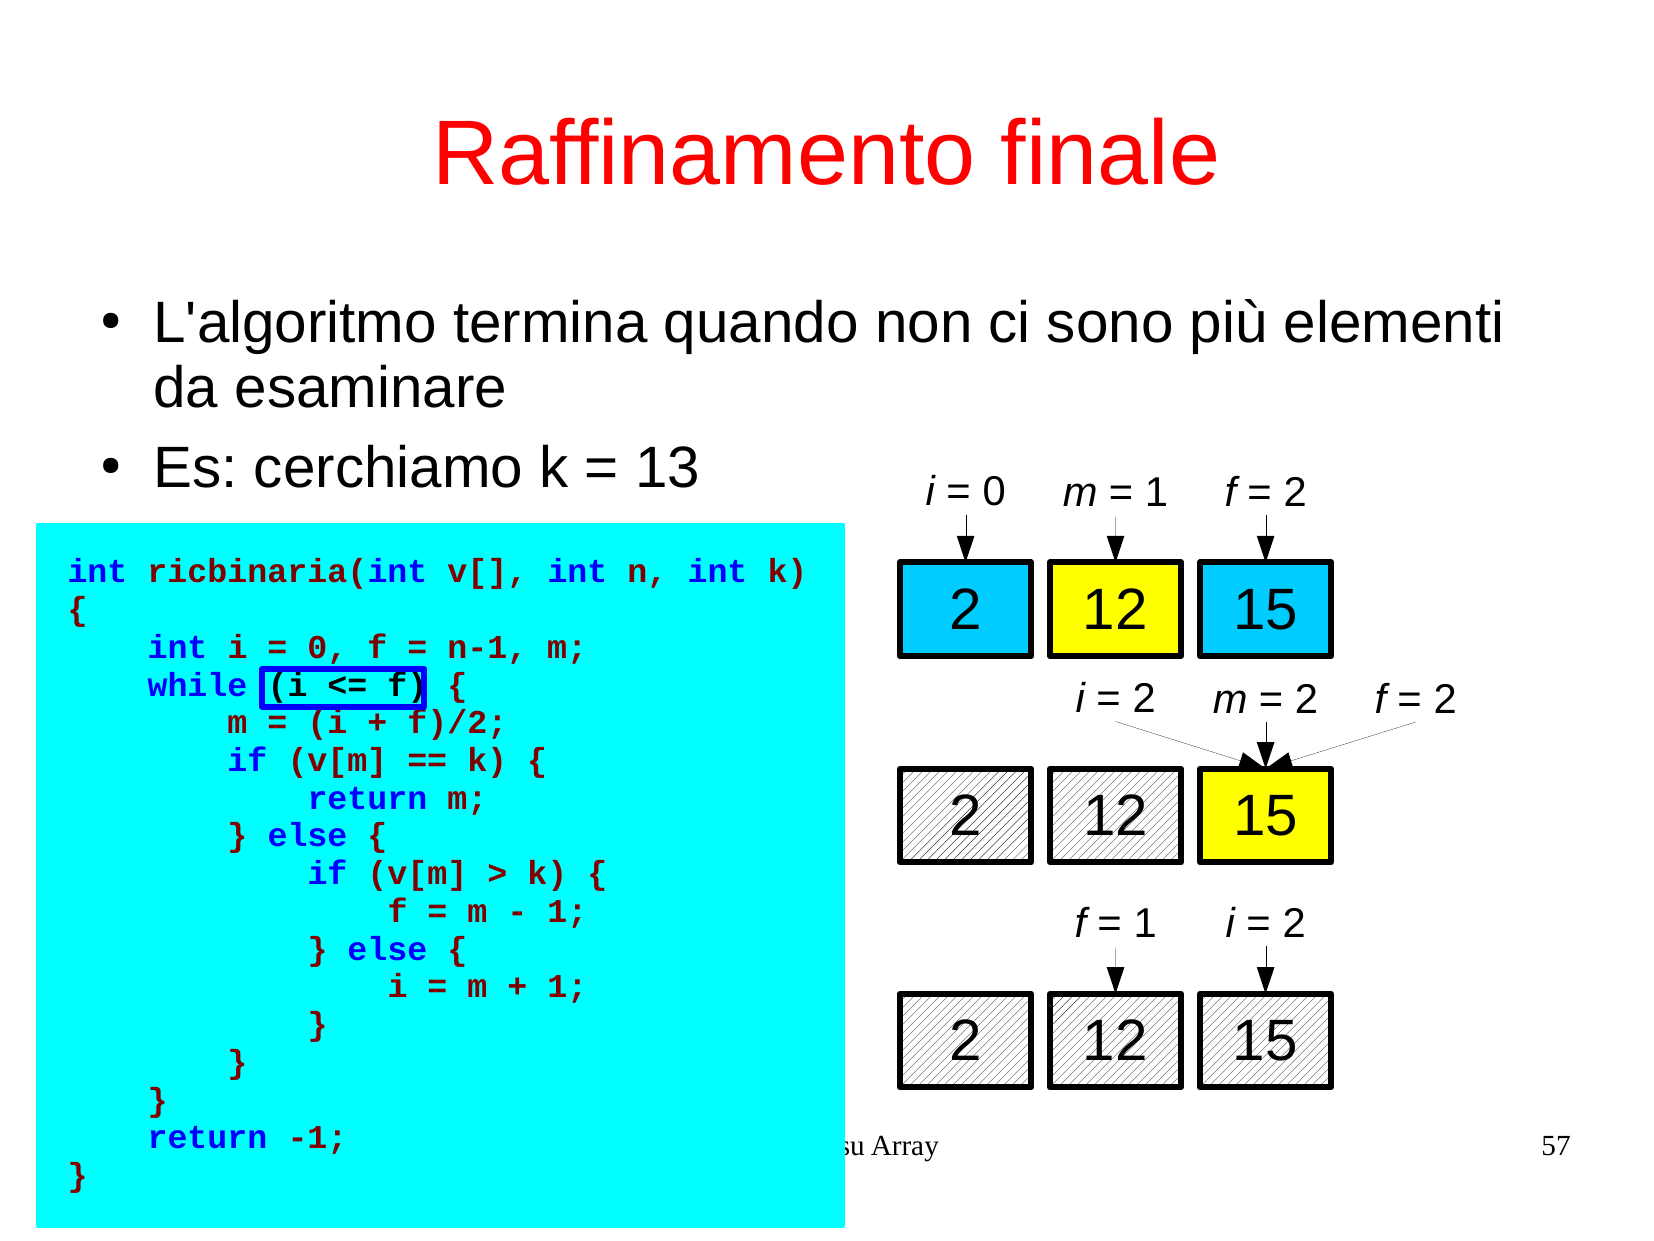

# Raffinamento finale
L'algoritmo termina quando non ci sono più elementi da esaminare
Es: cerchiamo k = 13
i = 0
m = 1
f = 2
int ricbinaria(int v[], int n, int k)
{
 int i = 0, f = n-1, m;
 while (i <= f) {
 m = (i + f)/2;
 if (v[m] == k) {
 return m;
 } else {
 if (v[m] > k) {
 f = m - 1;
 } else {
 i = m + 1;
 }
 }
 }
 return -1;
}
2
12
15
i = 2
m = 2
f = 2
15
2
12
i = 2
f = 1
2
12
15
Algoritmi su Array
57